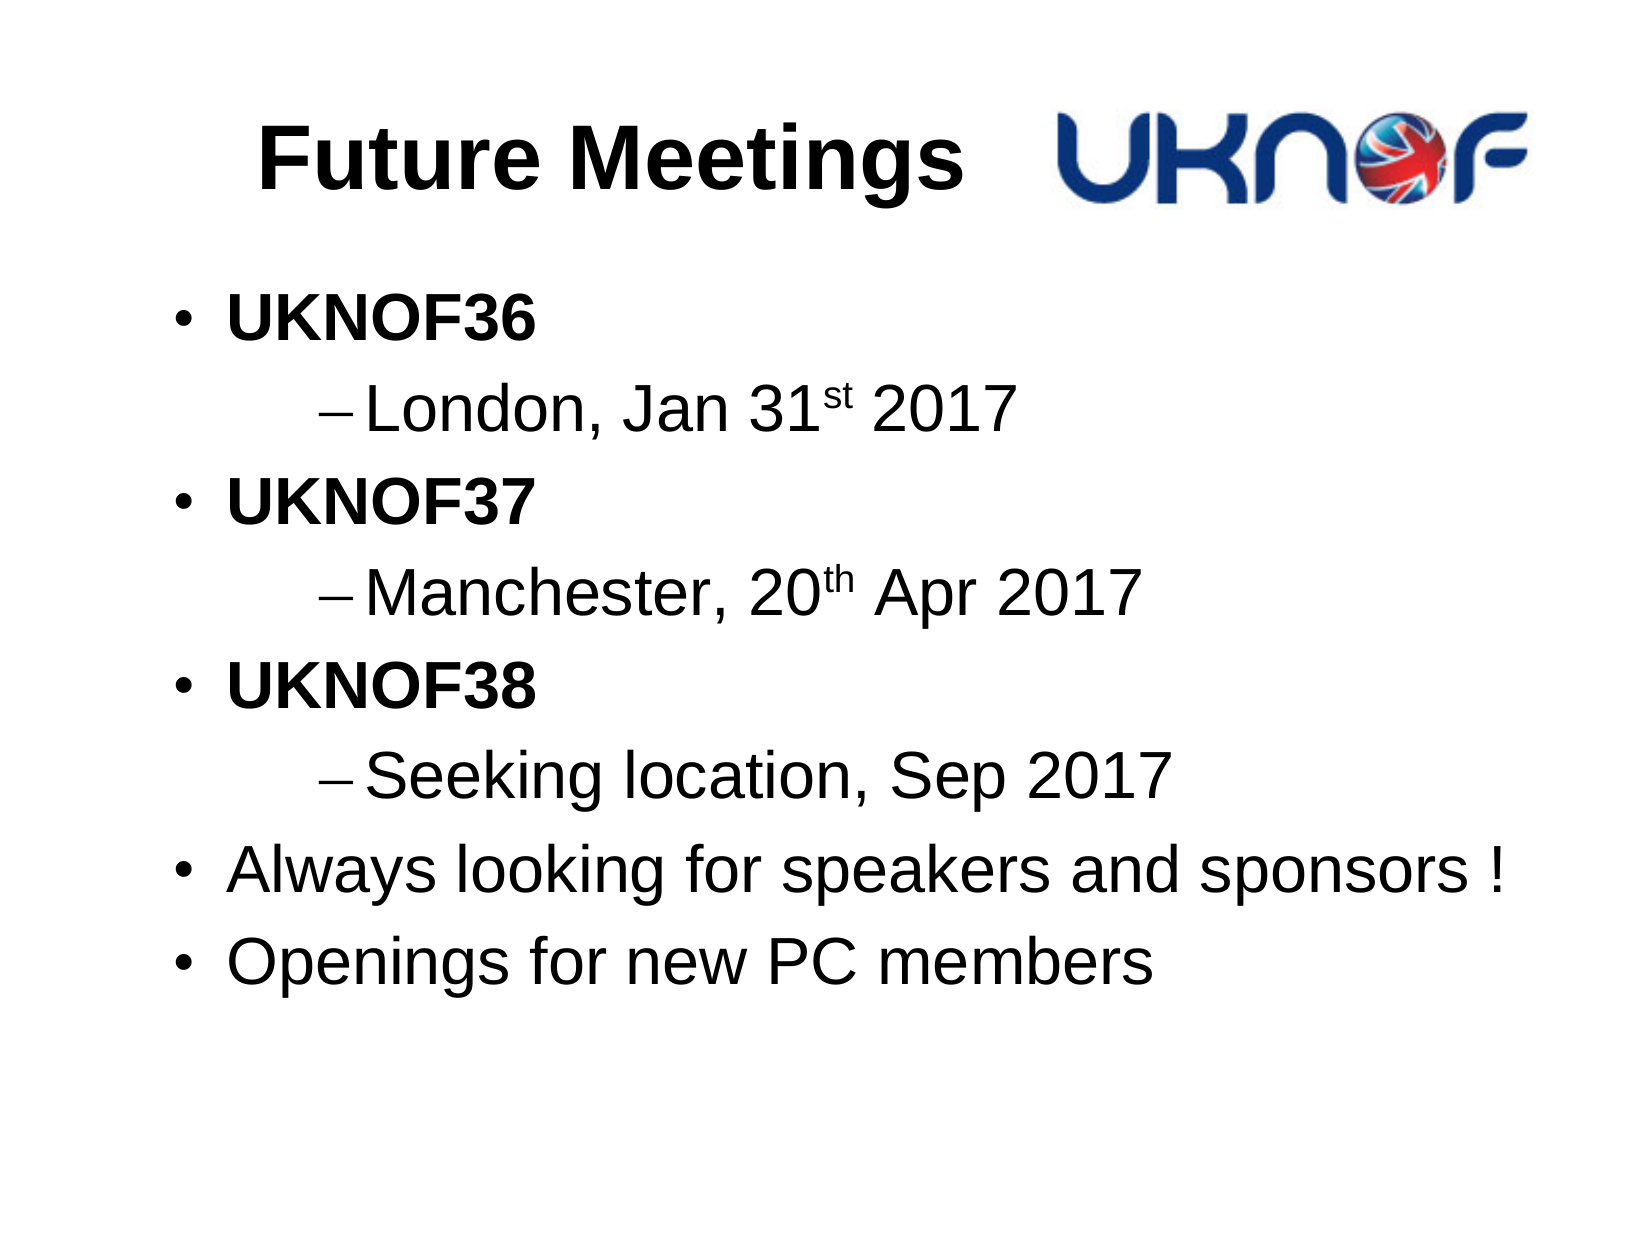

# Future Meetings
UKNOF36
London, Jan 31st 2017
UKNOF37
Manchester, 20th Apr 2017
UKNOF38
Seeking location, Sep 2017
Always looking for speakers and sponsors !
Openings for new PC members